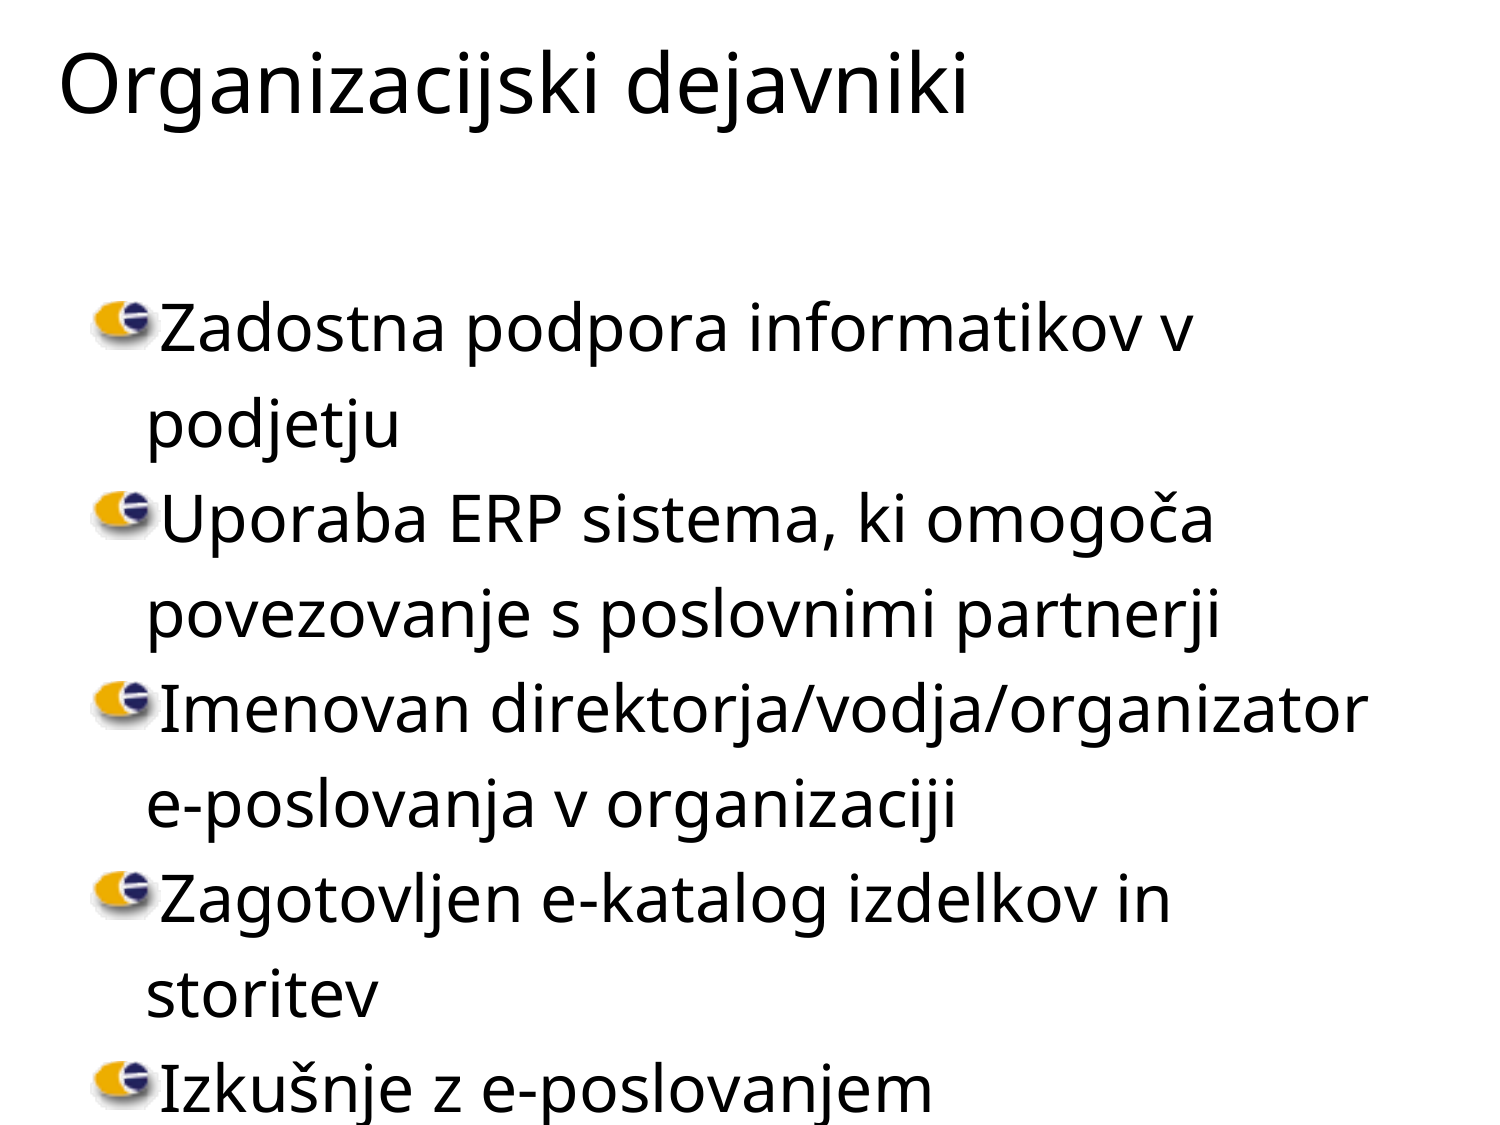

# Organizacijski dejavniki
Zadostna podpora informatikov v podjetju
Uporaba ERP sistema, ki omogoča povezovanje s poslovnimi partnerji
Imenovan direktorja/vodja/organizator e-poslovanja v organizaciji
Zagotovljen e-katalog izdelkov in storitev
Izkušnje z e-poslovanjem